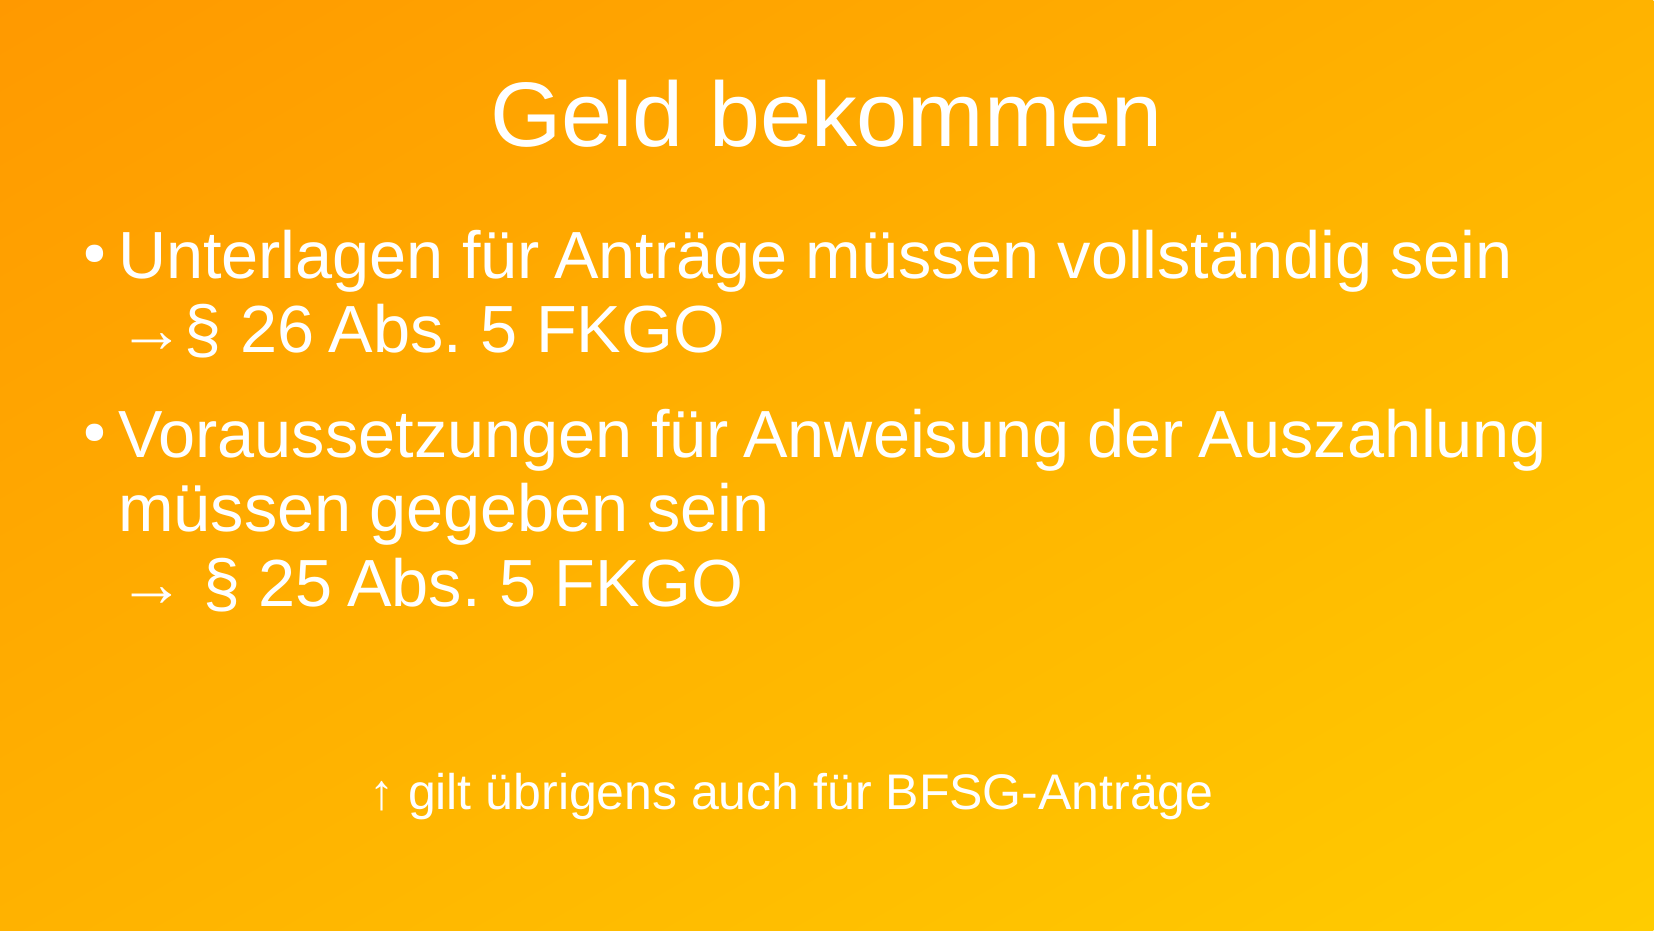

# Geld bekommen
Unterlagen für Anträge müssen vollständig sein
→§ 26 Abs. 5 FKGO
Voraussetzungen für Anweisung der Auszahlung müssen gegeben sein
→ § 25 Abs. 5 FKGO
↑ gilt übrigens auch für BFSG-Anträge